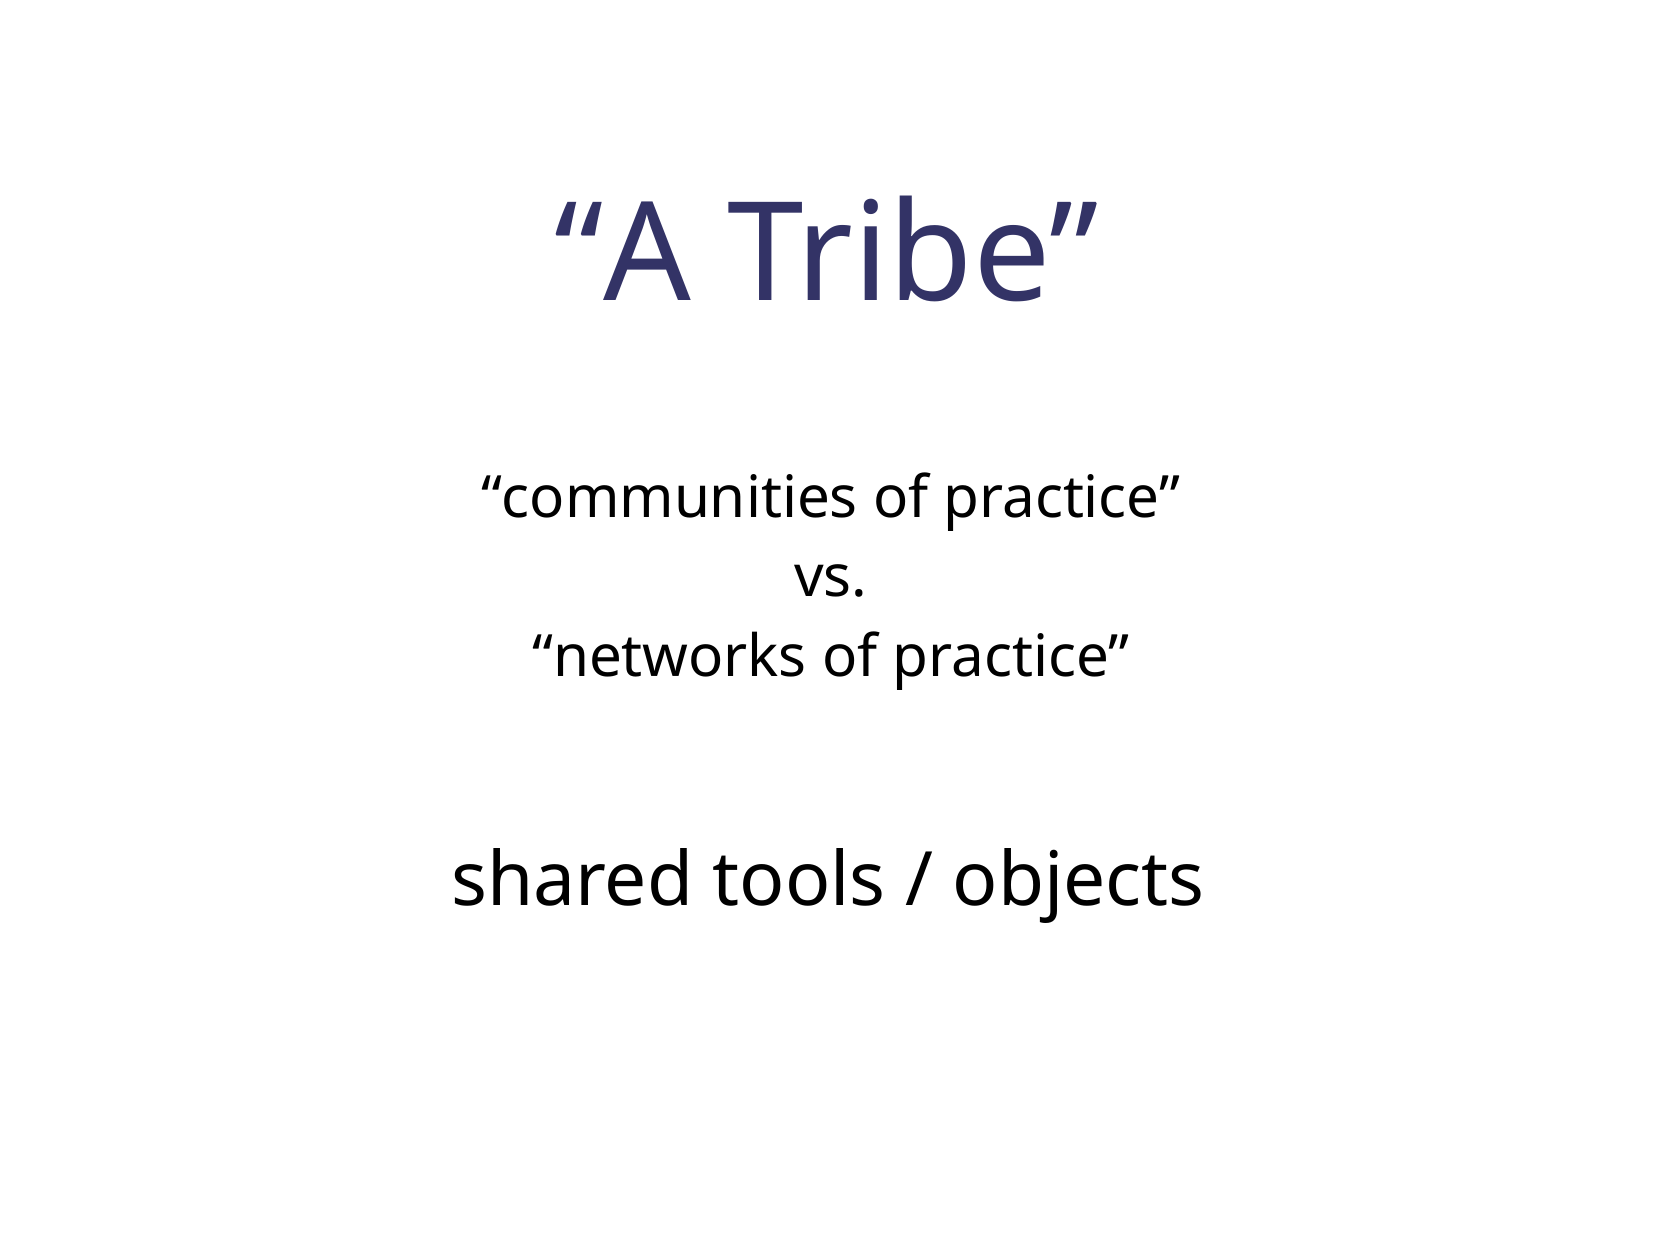

# “A Tribe”
“communities of practice”
vs.
“networks of practice”
shared tools / objects